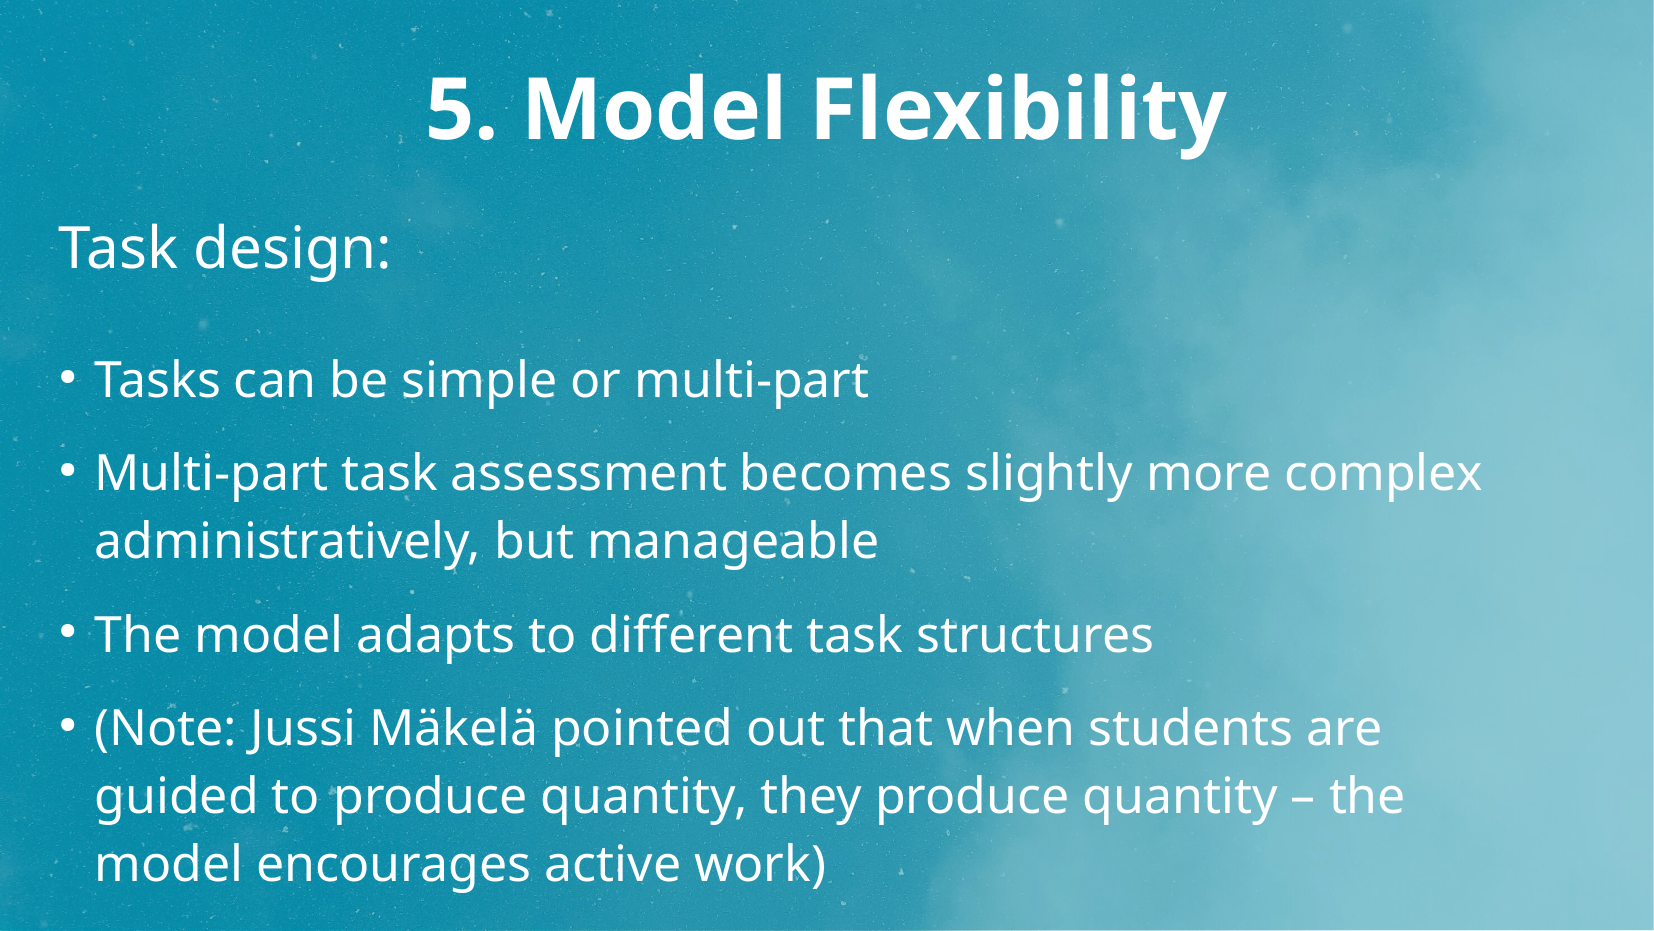

# 5. Model Flexibility
Task design:
Tasks can be simple or multi-part
Multi-part task assessment becomes slightly more complex administratively, but manageable
The model adapts to different task structures
(Note: Jussi Mäkelä pointed out that when students are guided to produce quantity, they produce quantity – the model encourages active work)